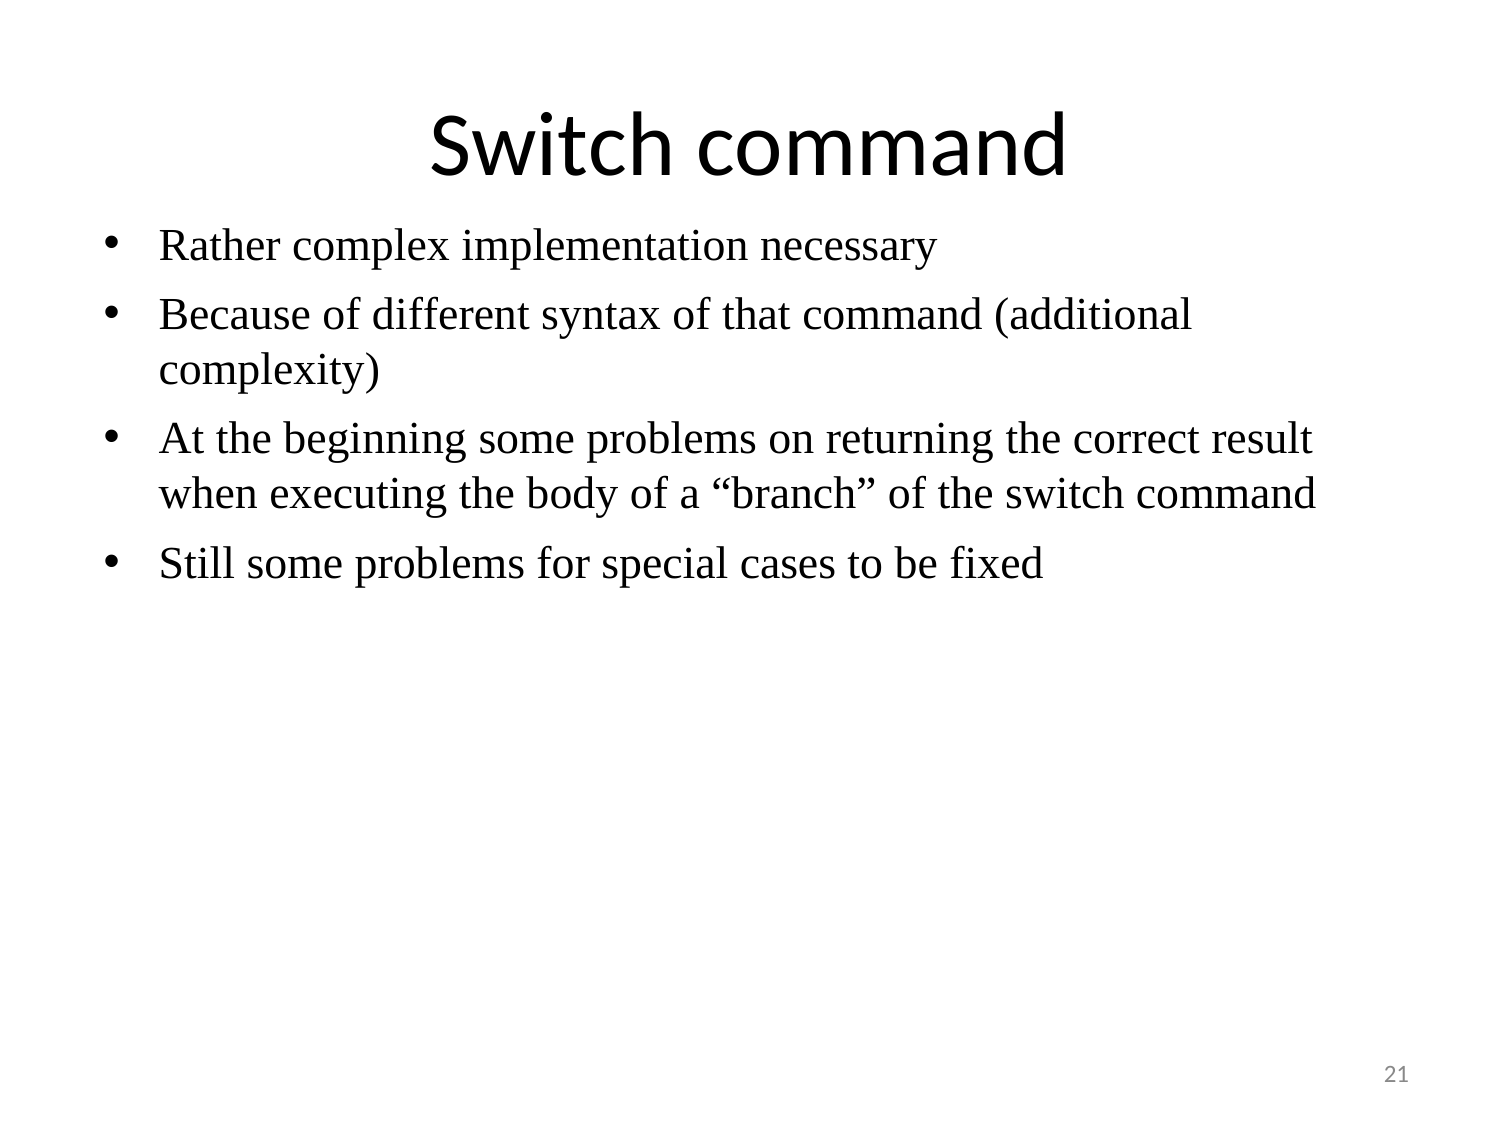

Switch command
Rather complex implementation necessary
Because of different syntax of that command (additional complexity)
At the beginning some problems on returning the correct result when executing the body of a “branch” of the switch command
Still some problems for special cases to be fixed
21